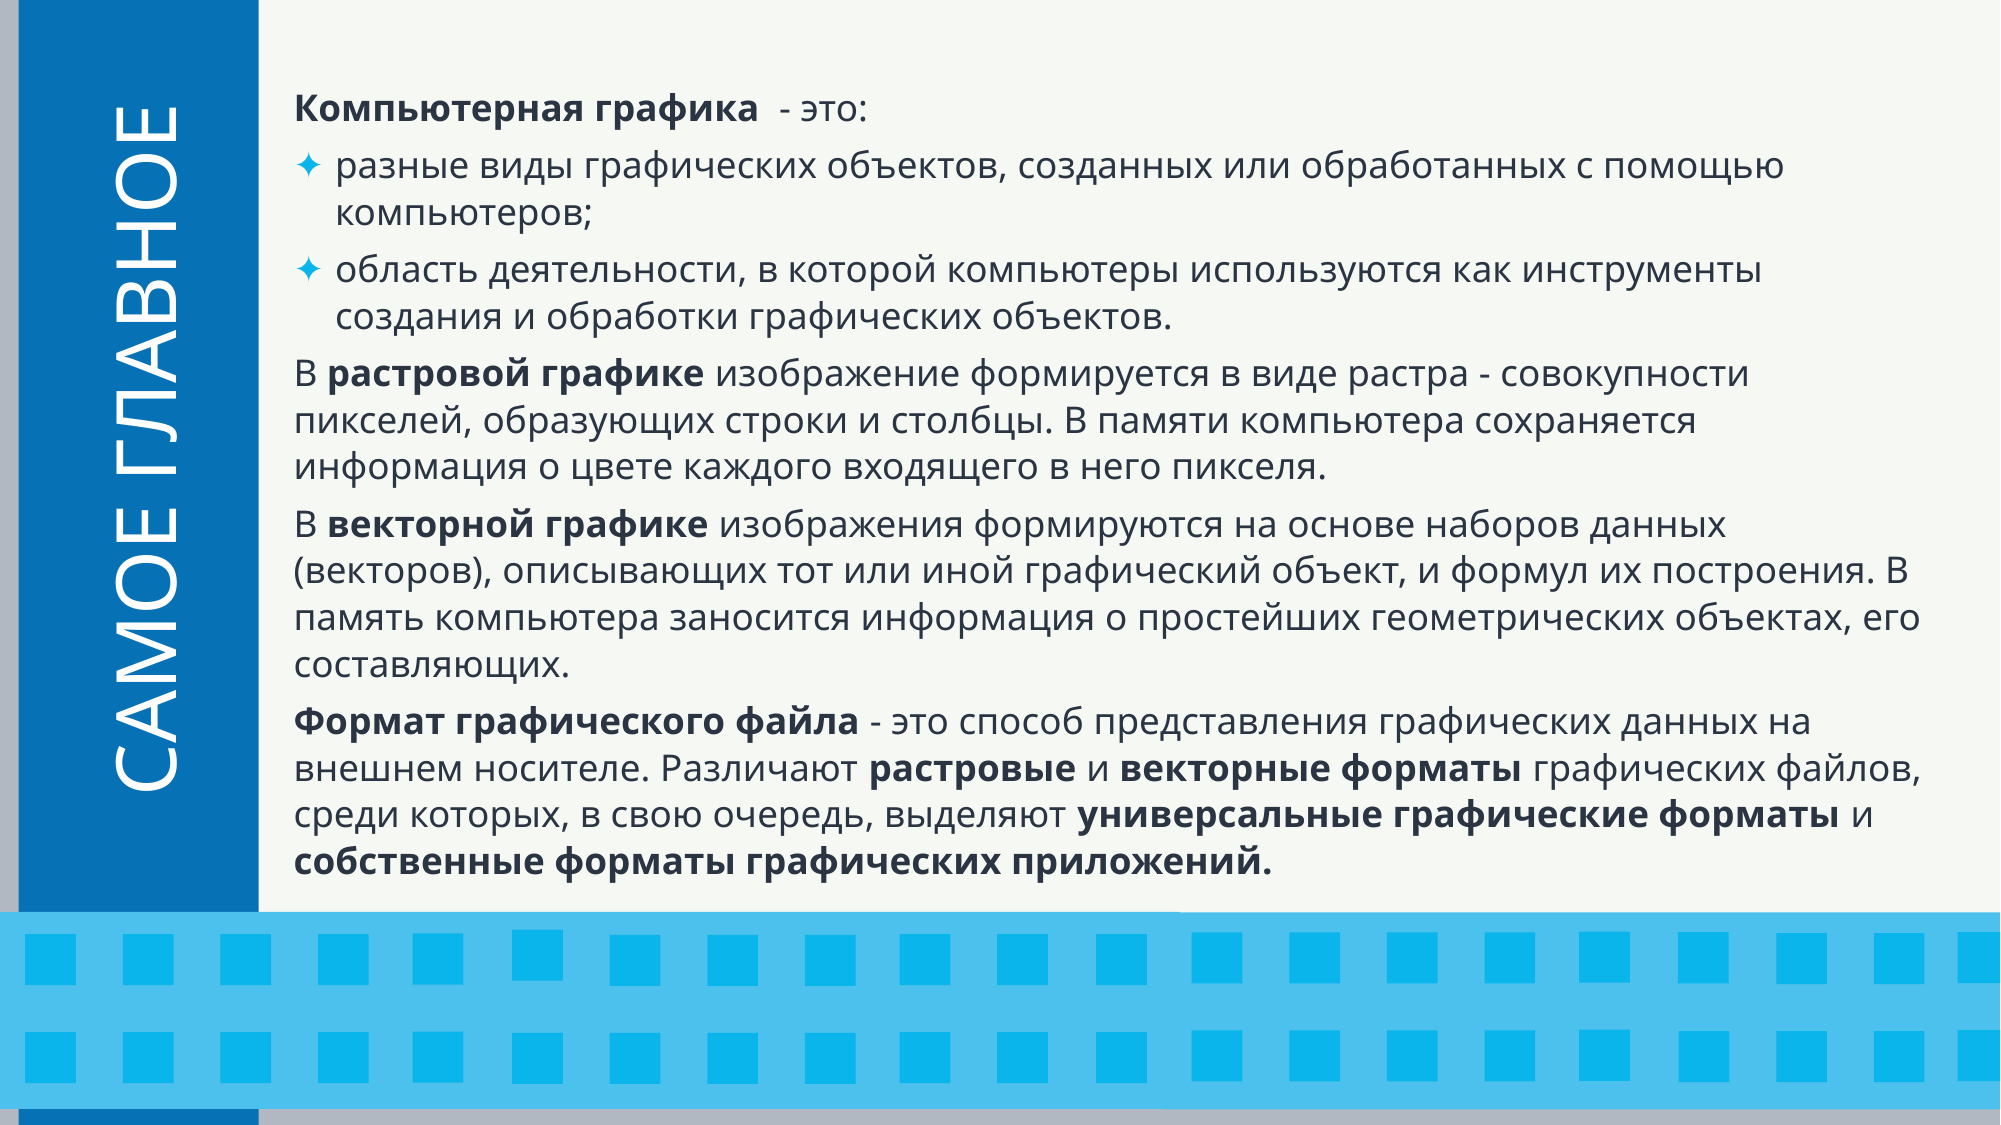

Компьютерная графика - это:
разные виды графических объектов, созданных или обработанных с помощью компьютеров;
область деятельности, в которой компьютеры используются как инструменты создания и обработки графических объектов.
В растровой графике изображение формируется в виде растра - совокупности пикселей, образующих строки и столбцы. В памяти компьютера сохраняется информация о цвете каждого входящего в него пикселя.
В векторной графике изображения формируются на основе наборов данных (векторов), описывающих тот или иной графический объект, и формул их построения. В память компьютера заносится информация о простейших геометрических объектах, его составляющих.
Формат графического файла - это способ представления графических данных на внешнем носителе. Различают растровые и векторные форматы графических файлов, среди которых, в свою очередь, выделяют универсальные графические форматы и собственные форматы графических приложений.